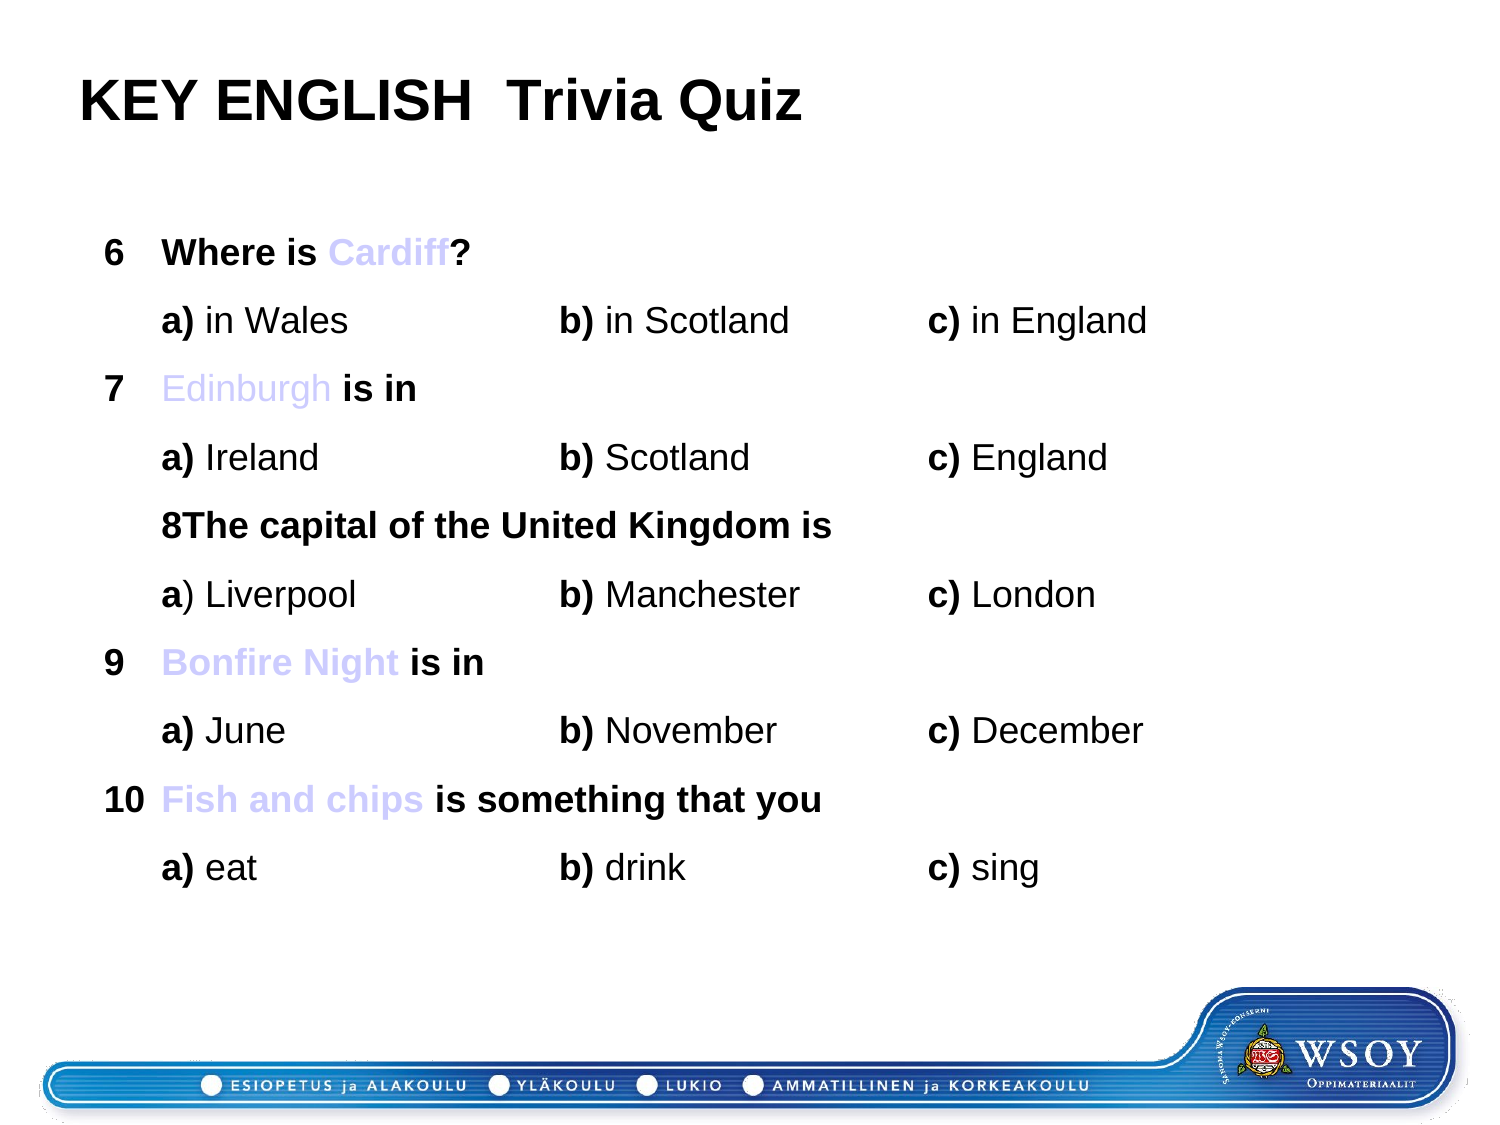

KEY ENGLISH Trivia Quiz
6	Where is Cardiff?
	a) in Wales	b) in Scotland	c) in England
7	Edinburgh is in
	a) Ireland	b) Scotland	c) England
	8The capital of the United Kingdom is
	a) Liverpool	b) Manchester	c) London
9	Bonfire Night is in
	a) June	b) November	c) December
10	Fish and chips is something that you
	a) eat	b) drink	c) sing